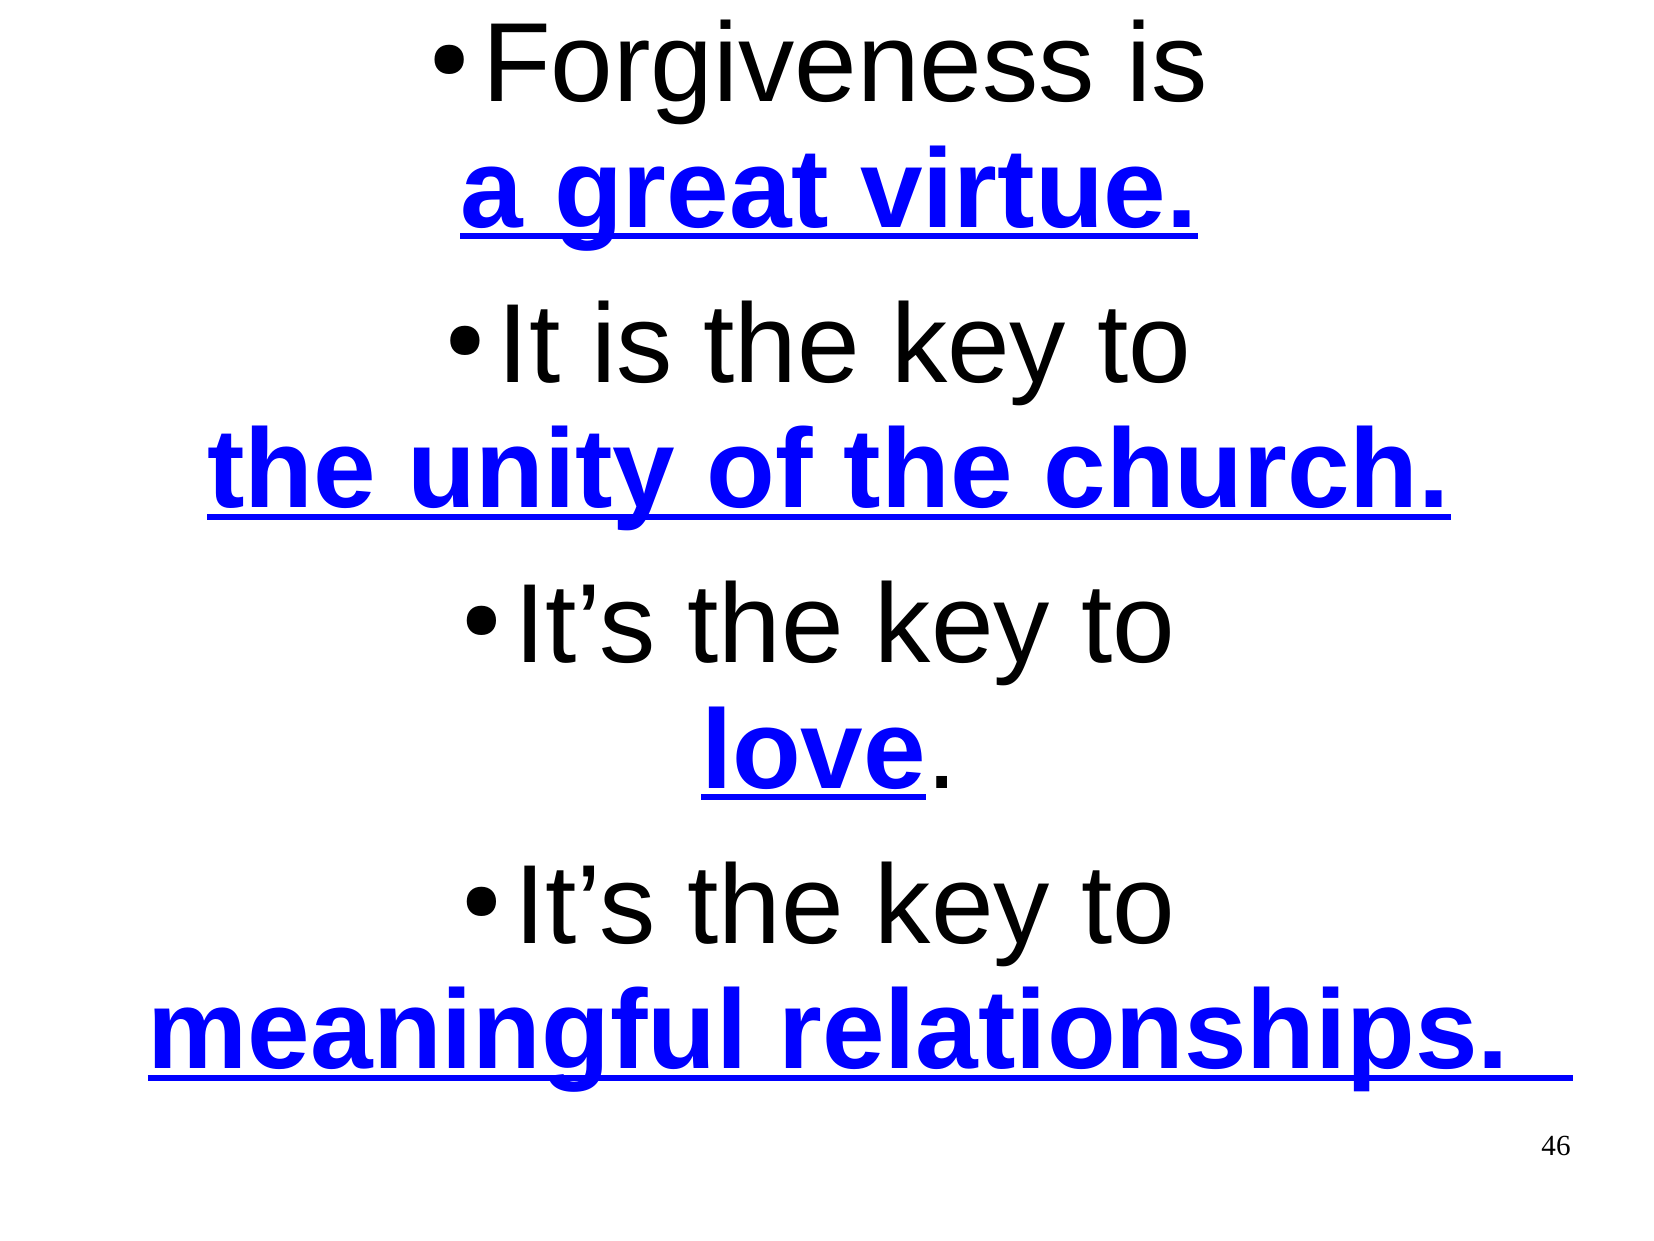

# Forgiveness is a great virtue.
It is the key to
the unity of the church.
It’s the key to
love.
It’s the key to
meaningful relationships.
46